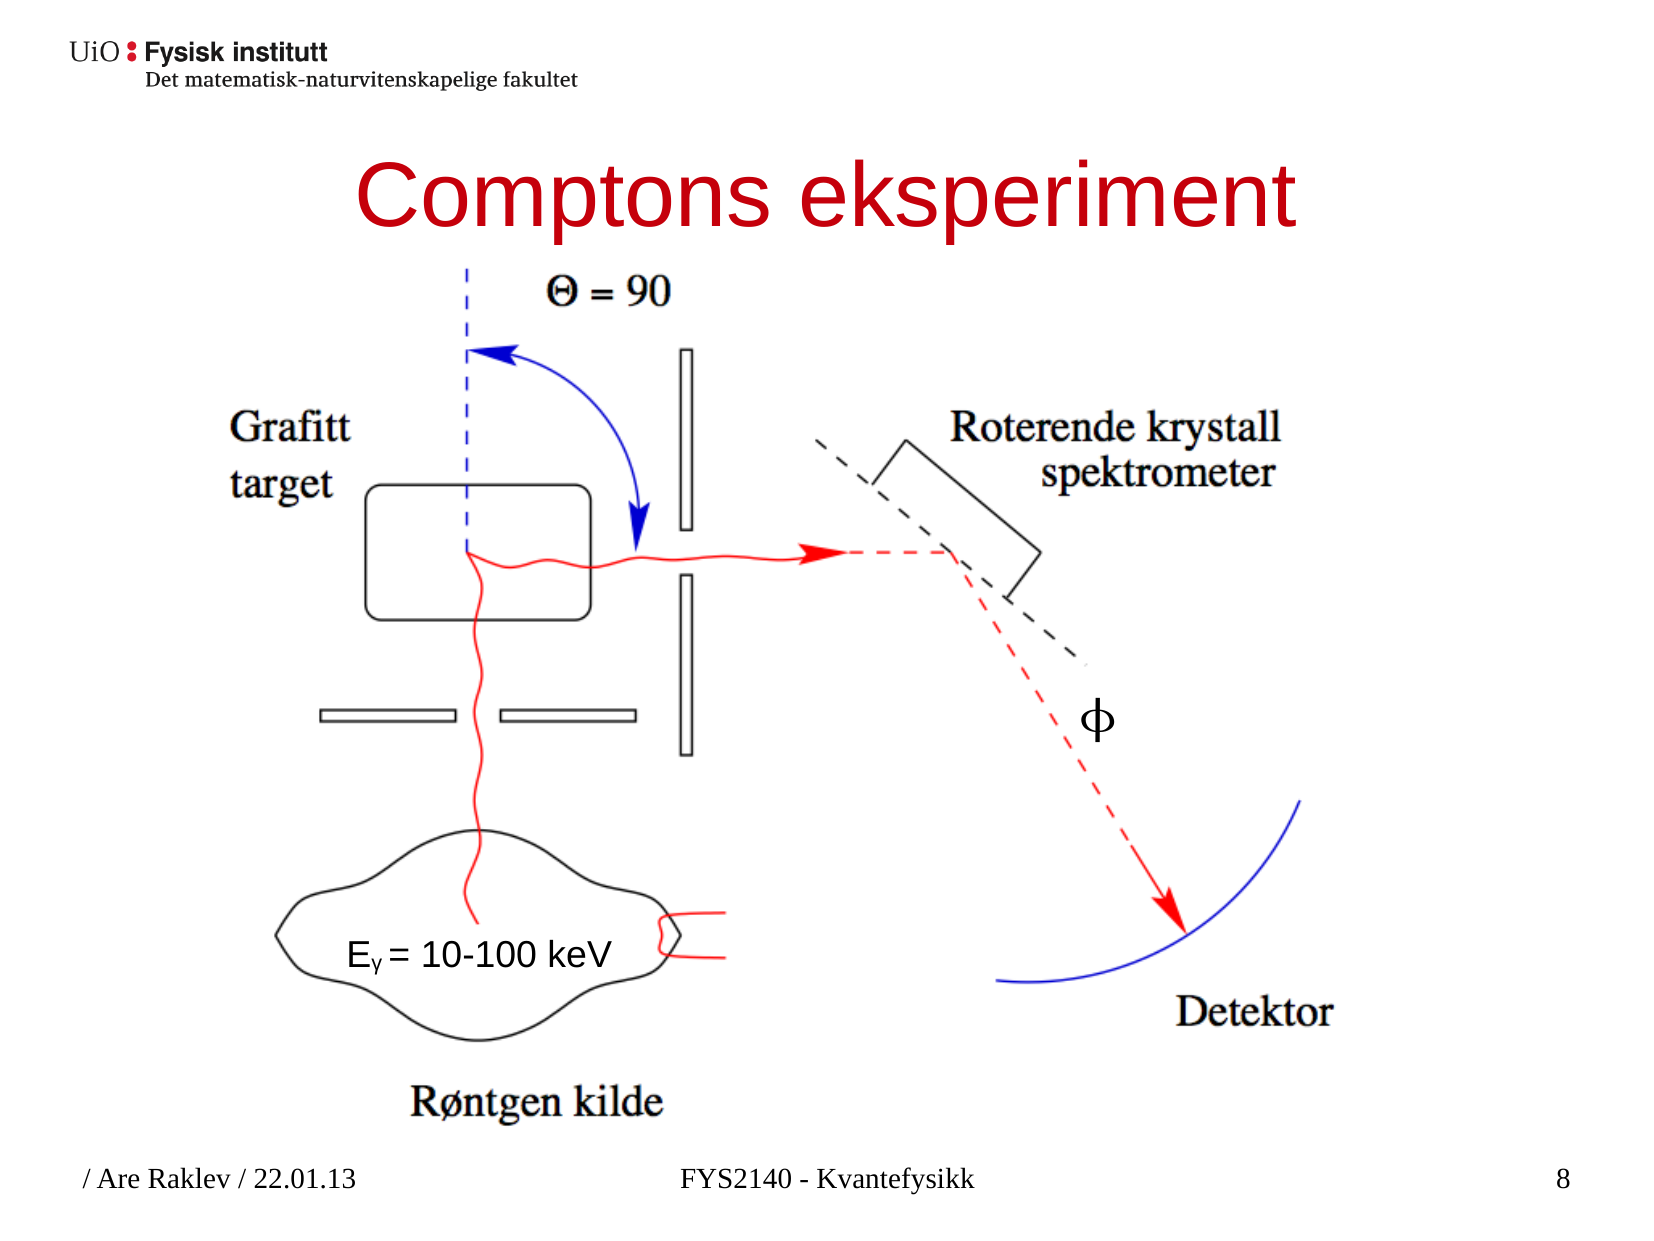

# Comptons eksperiment
Eγ = 10-100 keV
/ Are Raklev / 22.01.13
FYS2140 - Kvantefysikk
8